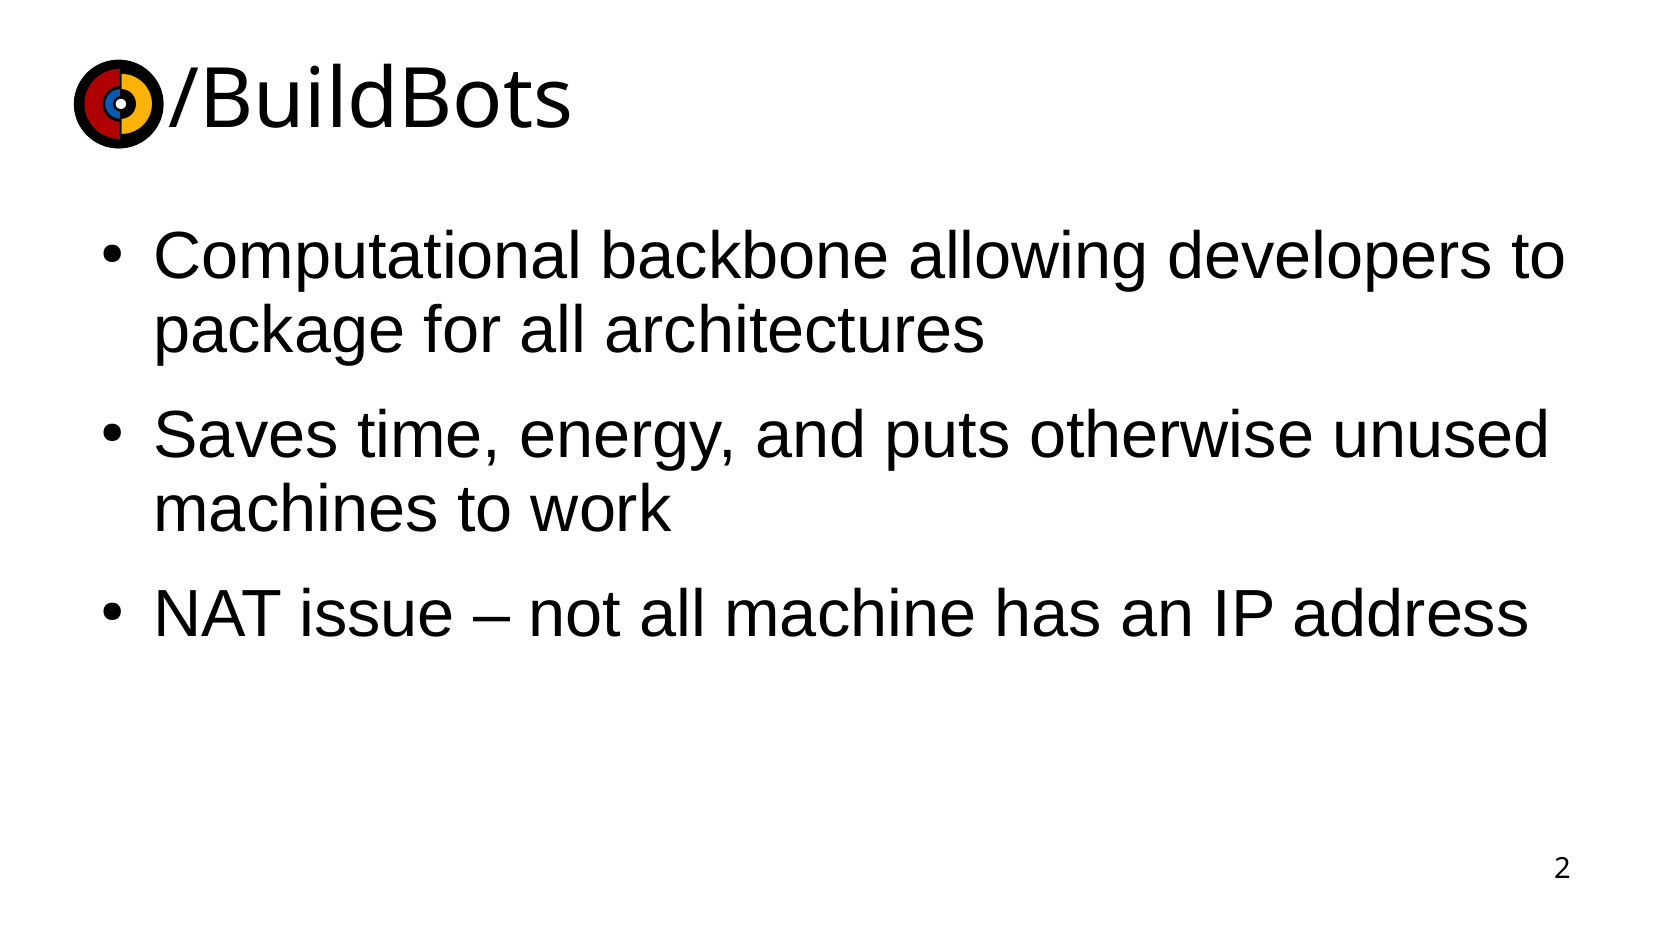

/BuildBots
# Computational backbone allowing developers to package for all architectures
Saves time, energy, and puts otherwise unused machines to work
NAT issue – not all machine has an IP address
2